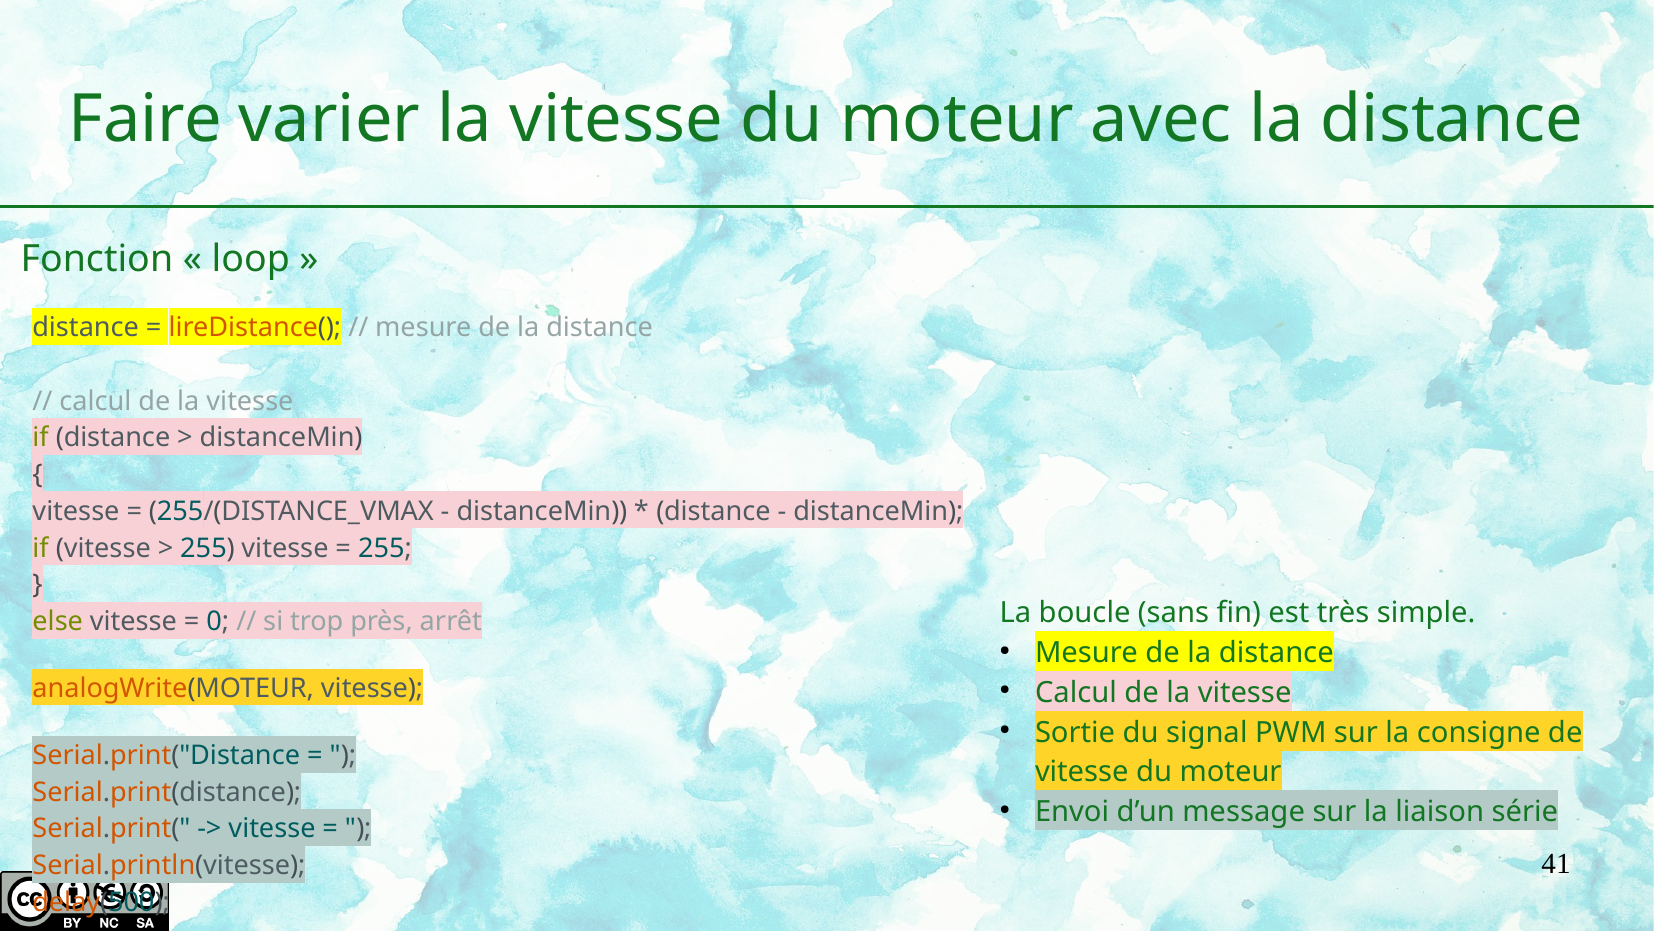

# Faire varier la vitesse du moteur avec la distance
Fonction « loop »
distance = lireDistance(); // mesure de la distance
// calcul de la vitesse
if (distance > distanceMin)
{
vitesse = (255/(DISTANCE_VMAX - distanceMin)) * (distance - distanceMin);
if (vitesse > 255) vitesse = 255;
}
else vitesse = 0; // si trop près, arrêt
analogWrite(MOTEUR, vitesse);
Serial.print("Distance = ");
Serial.print(distance);
Serial.print(" -> vitesse = ");
Serial.println(vitesse);
delay(500);
La boucle (sans fin) est très simple.
Mesure de la distance
Calcul de la vitesse
Sortie du signal PWM sur la consigne de vitesse du moteur
Envoi d’un message sur la liaison série
41